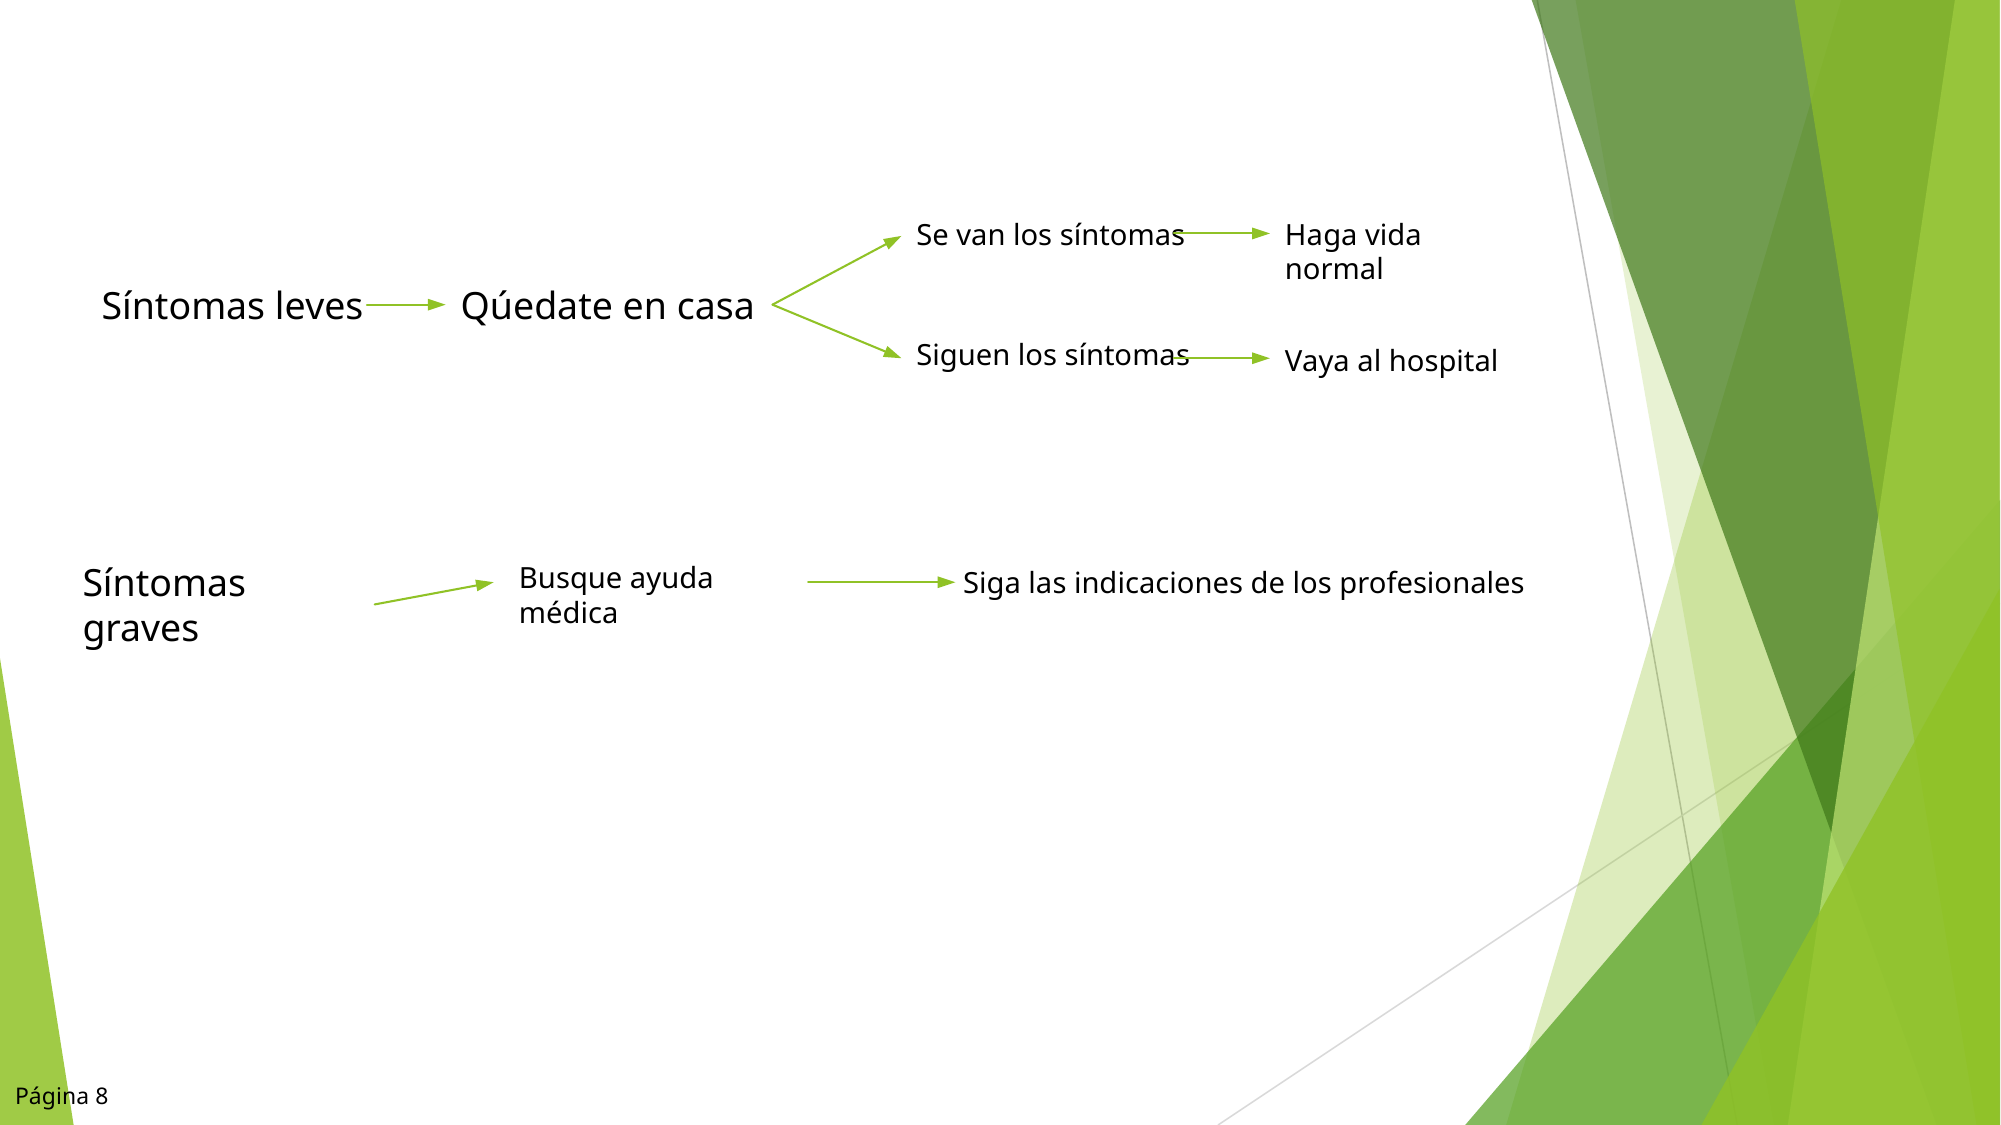

#
Se van los síntomas
Haga vida normal
Síntomas leves
Qúedate en casa
Siguen los síntomas
Vaya al hospital
Síntomas graves
Busque ayuda médica
Siga las indicaciones de los profesionales
Página 8